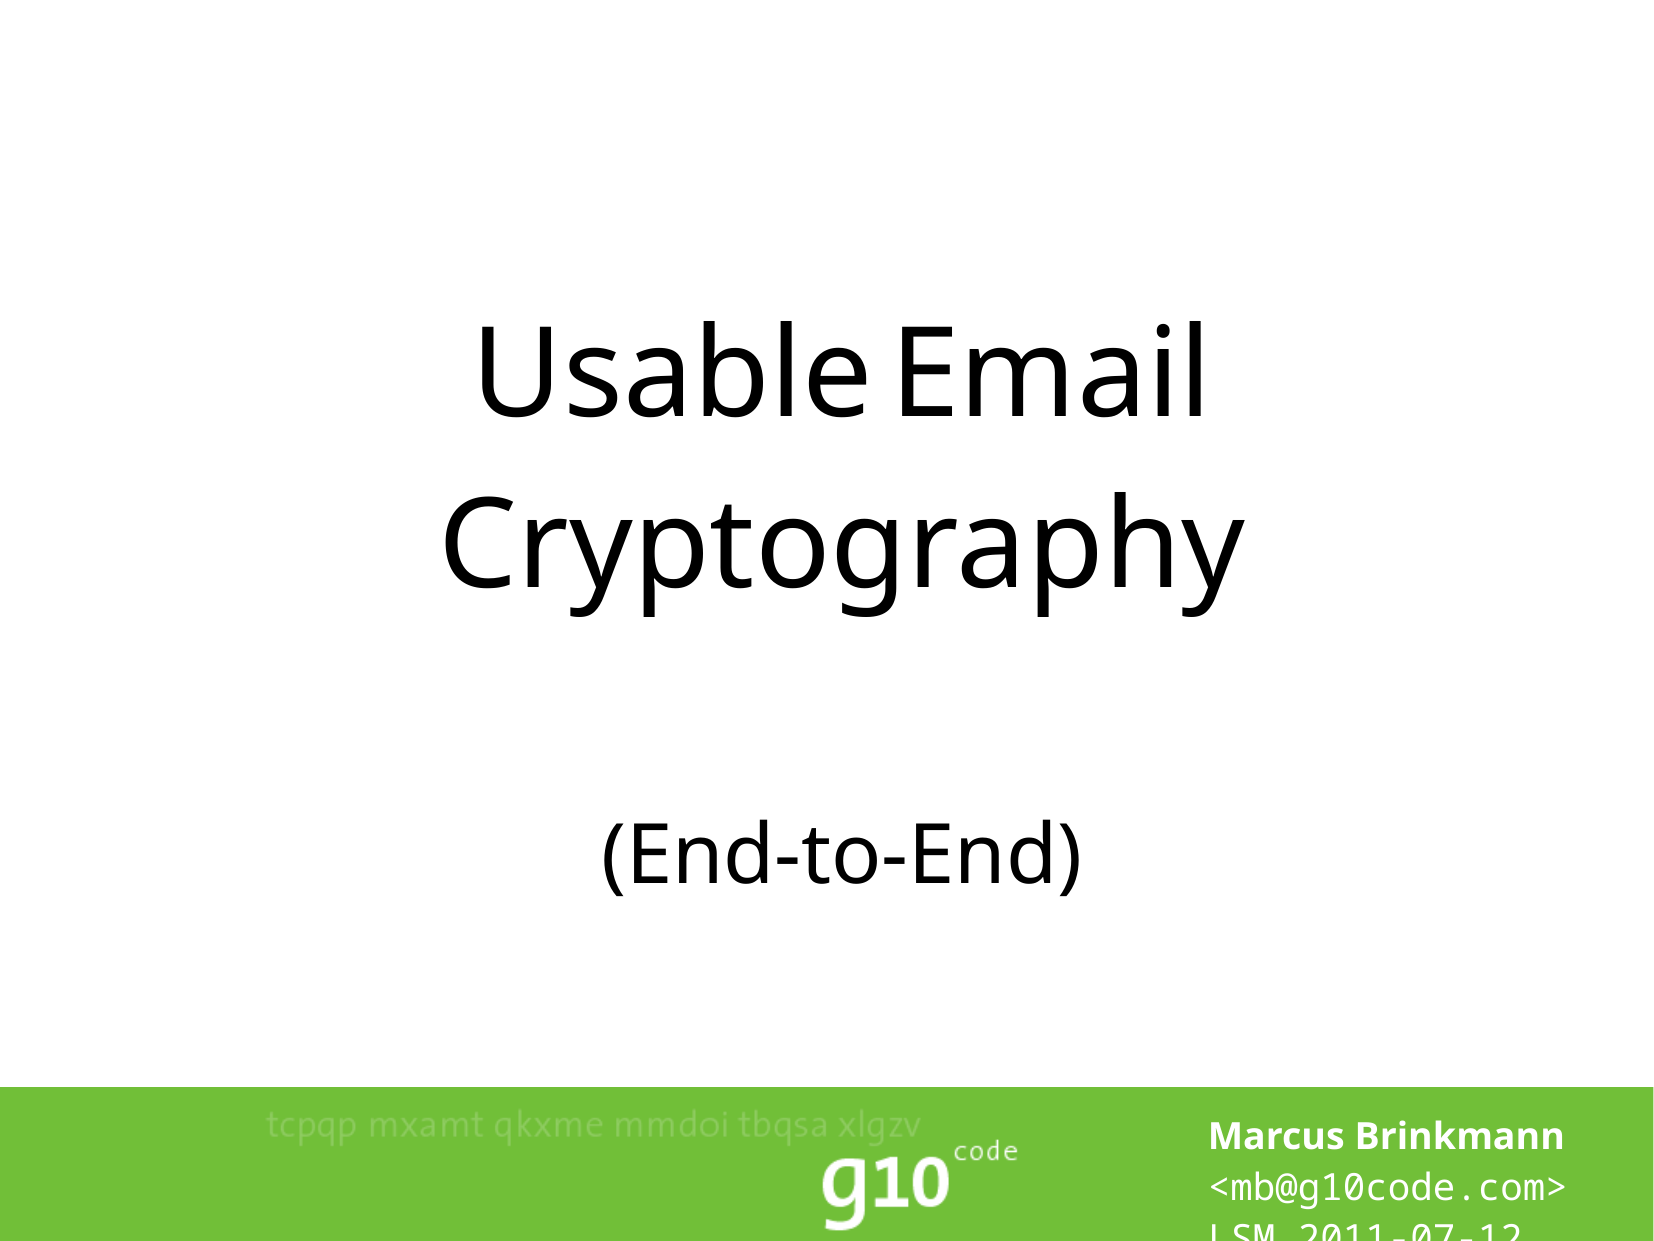

Usable Email
Cryptography
(End-to-End)
Marcus Brinkmann
<mb@g10code.com>
LSM 2011-07-12